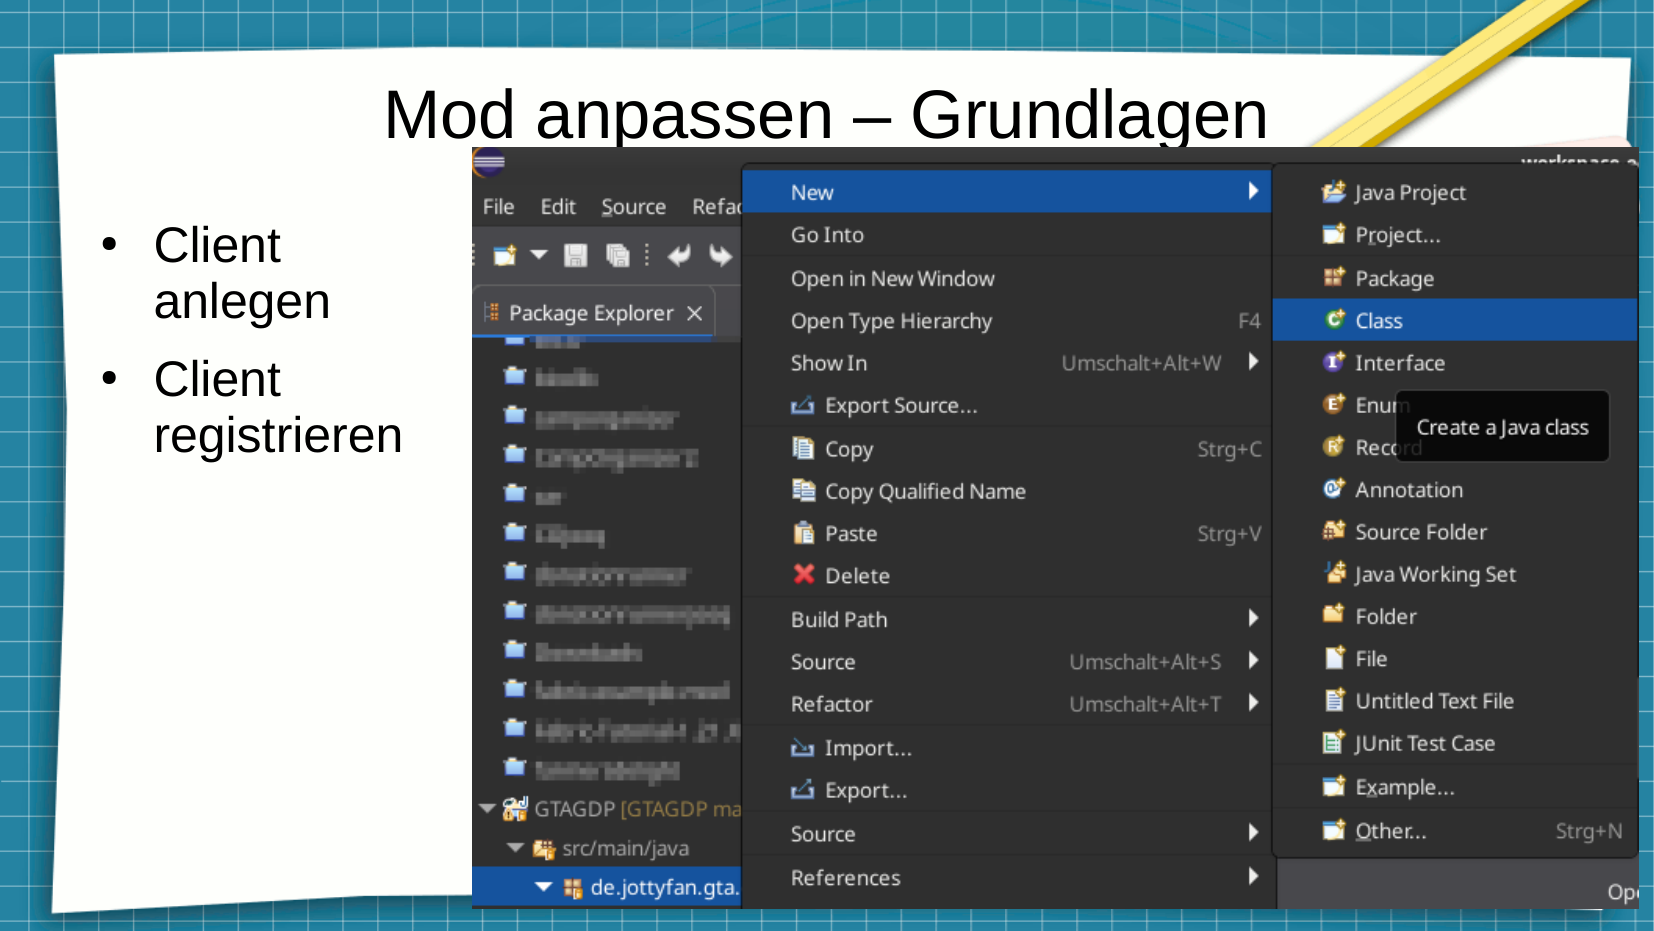

# Mod anpassen – Grundlagen
Client anlegen
Client registrieren